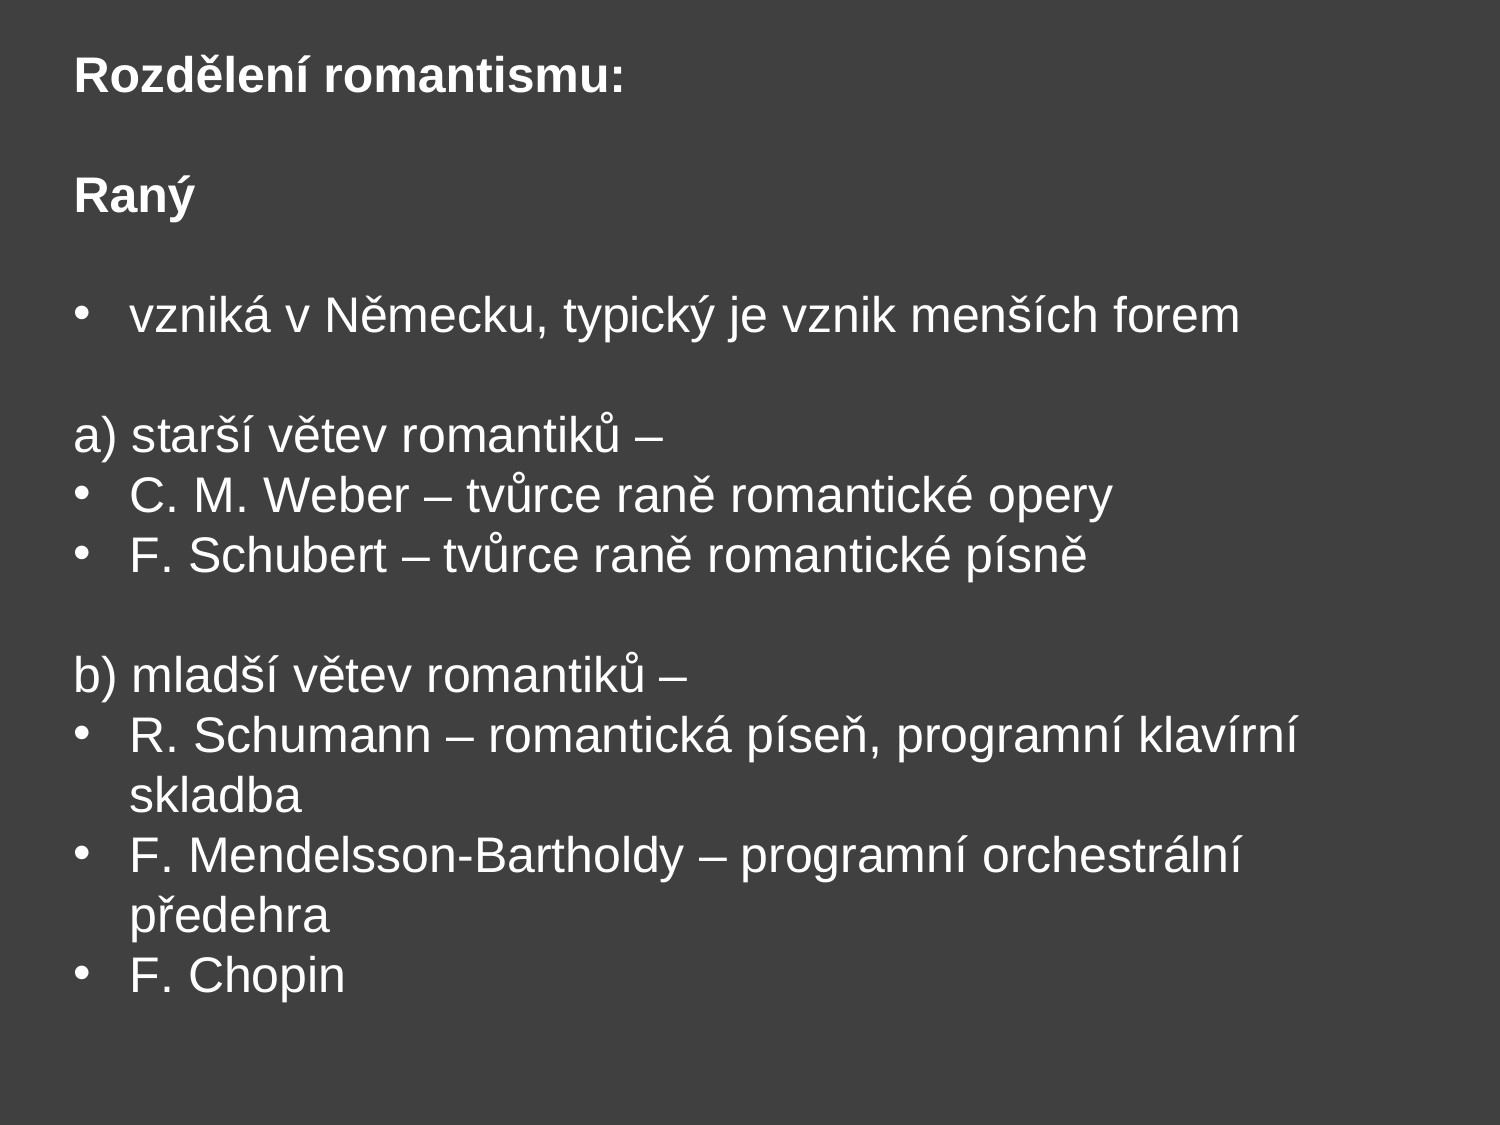

# Rozdělení romantismu:
Raný
vzniká v Německu, typický je vznik menších forem
a) starší větev romantiků –
C. M. Weber – tvůrce raně romantické opery
F. Schubert – tvůrce raně romantické písně
b) mladší větev romantiků –
R. Schumann – romantická píseň, programní klavírní skladba
F. Mendelsson-Bartholdy – programní orchestrální předehra
F. Chopin